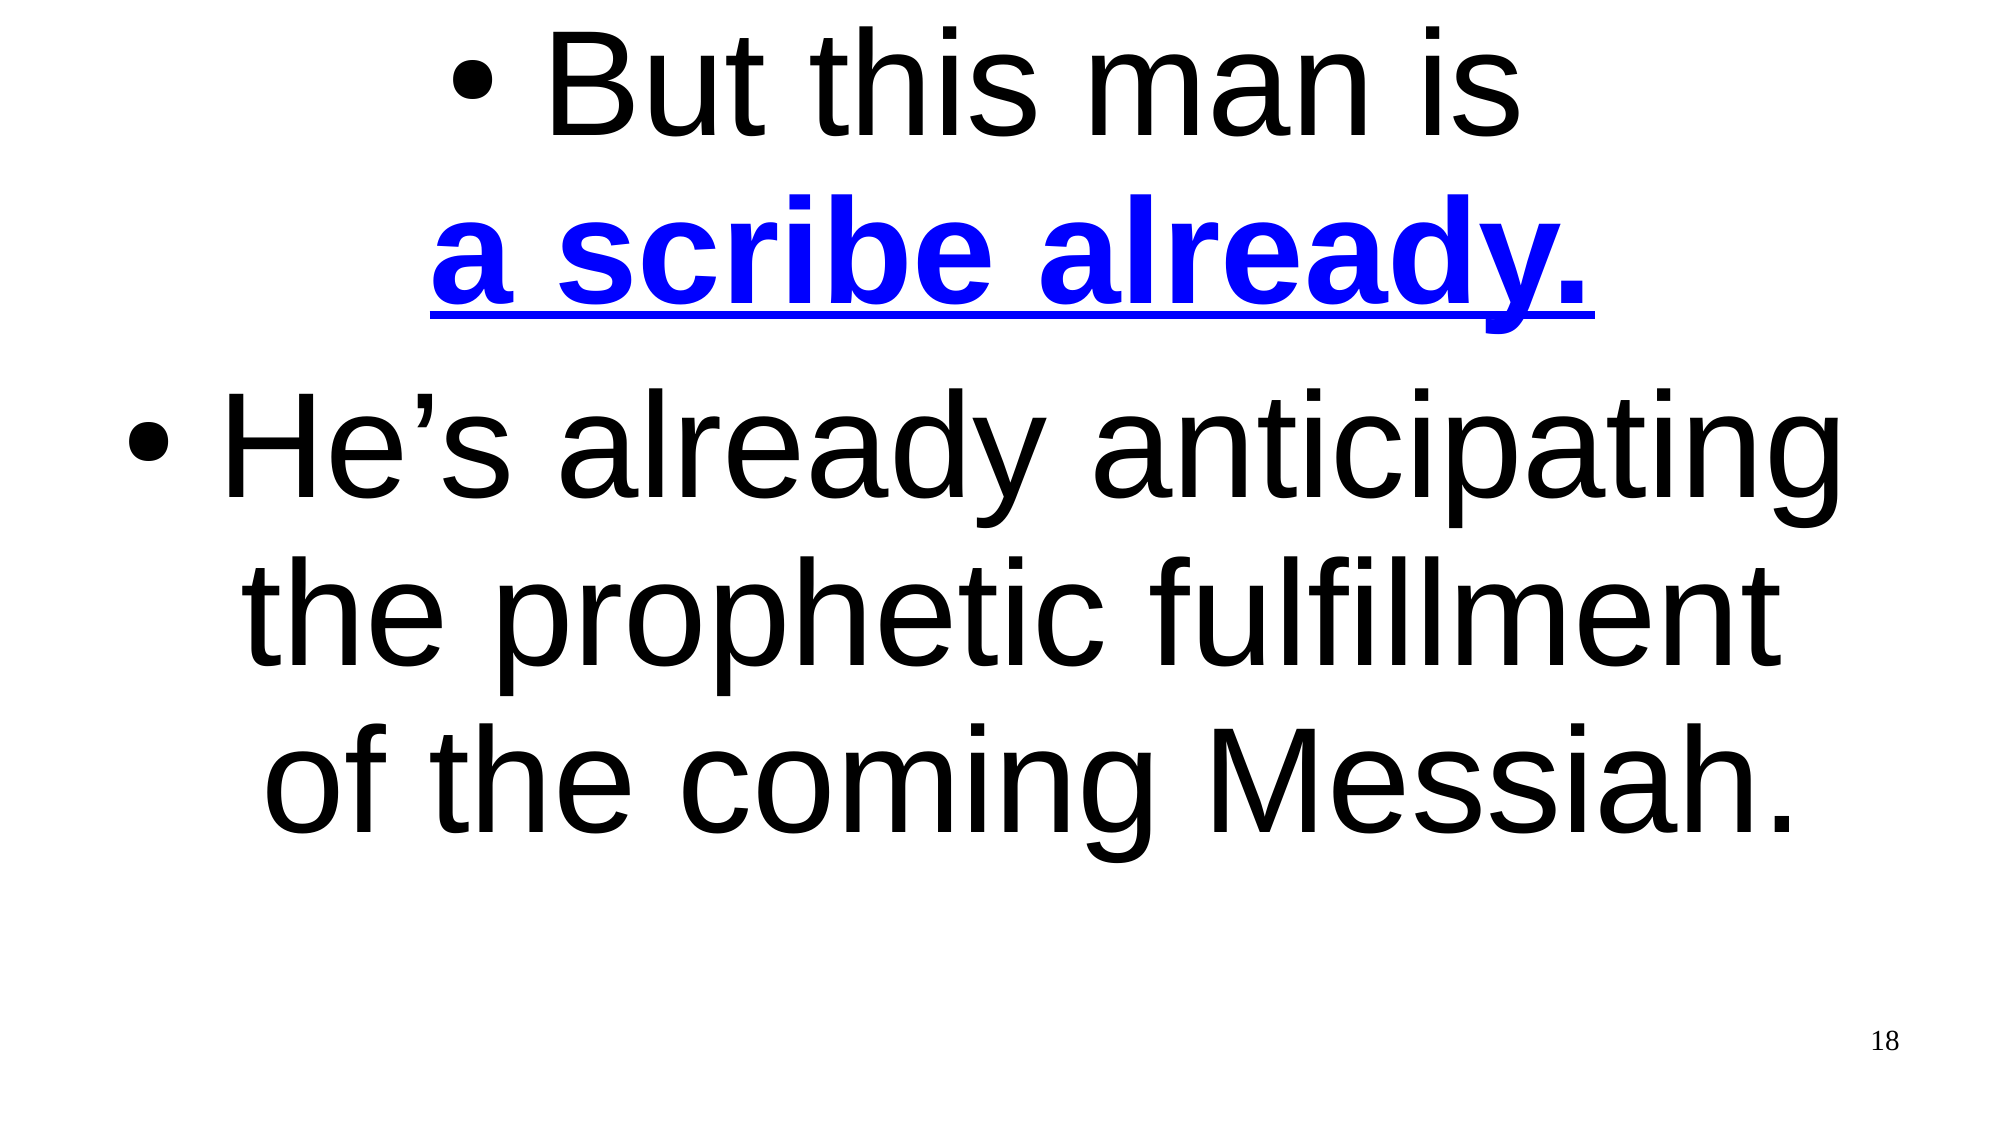

# But this man is a scribe already.
 He’s already anticipating
the prophetic fulfillment
of the coming Messiah.
18